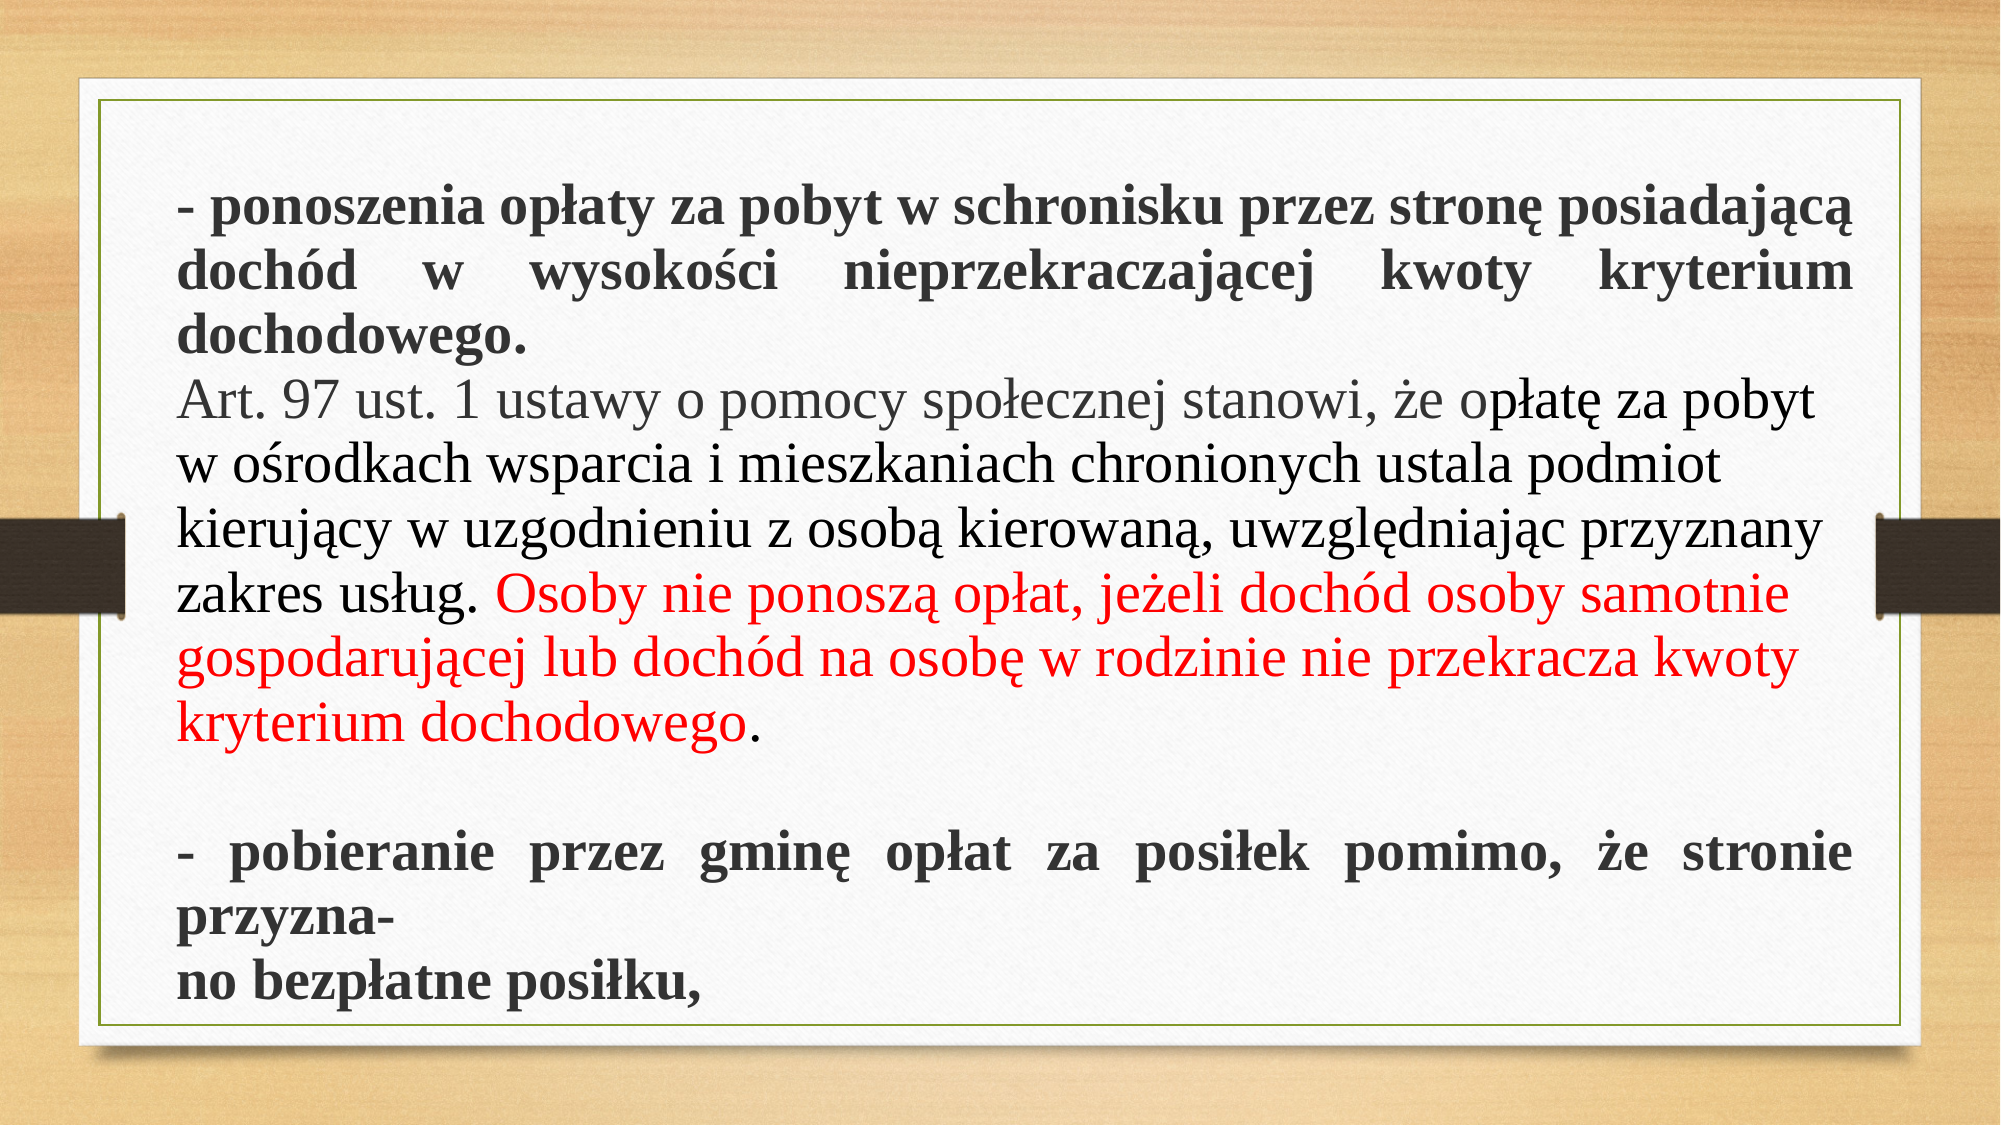

- ponoszenia opłaty za pobyt w schronisku przez stronę posiadającą
dochód w wysokości nieprzekraczającej kwoty kryterium dochodowego.
Art. 97 ust. 1 ustawy o pomocy społecznej stanowi, że opłatę za pobyt
w ośrodkach wsparcia i mieszkaniach chronionych ustala podmiot
kierujący w uzgodnieniu z osobą kierowaną, uwzględniając przyznany
zakres usług. Osoby nie ponoszą opłat, jeżeli dochód osoby samotnie
gospodarującej lub dochód na osobę w rodzinie nie przekracza kwoty
kryterium dochodowego.
- pobieranie przez gminę opłat za posiłek pomimo, że stronie przyzna-
no bezpłatne posiłku,